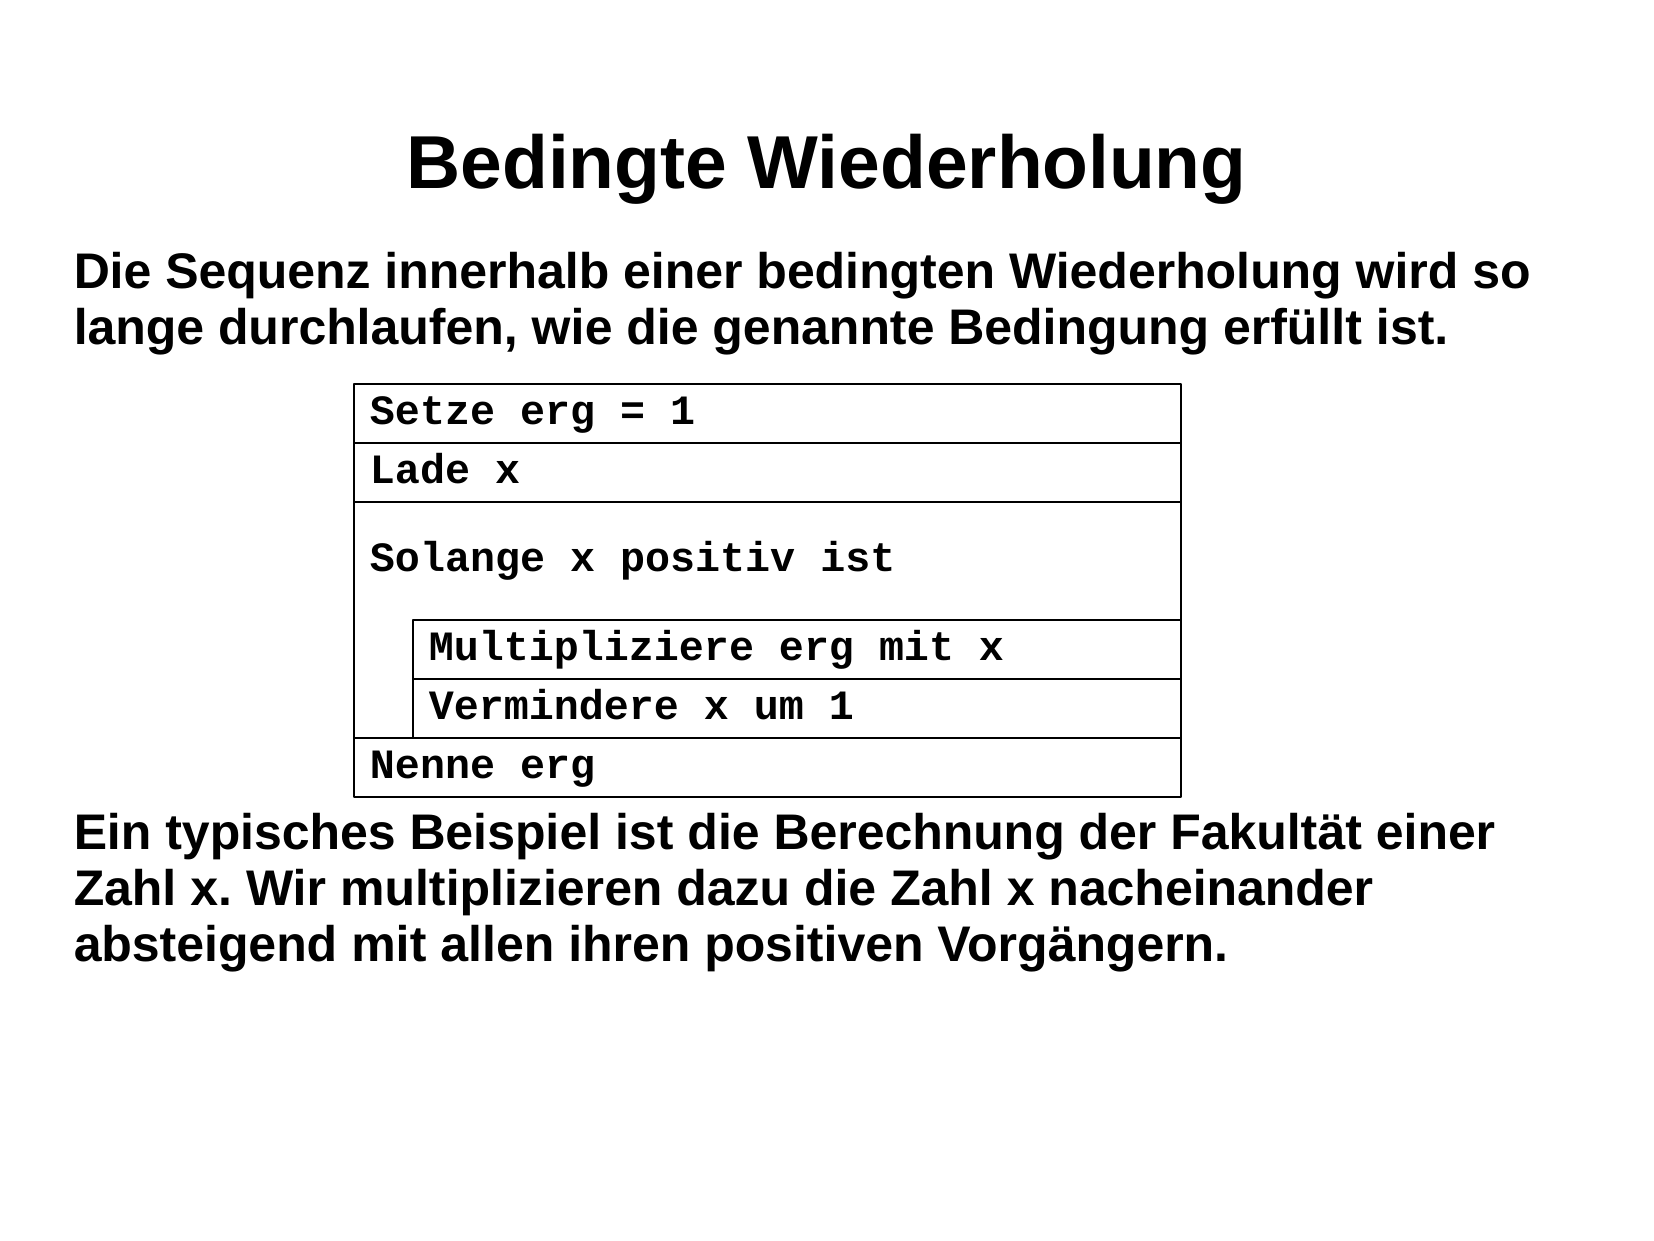

# Bedingte Wiederholung
Die Sequenz innerhalb einer bedingten Wiederholung wird so lange durchlaufen, wie die genannte Bedingung erfüllt ist.
Setze erg = 1
Lade x
Solange x positiv ist
Multipliziere erg mit x
Vermindere x um 1
Nenne erg
Ein typisches Beispiel ist die Berechnung der Fakultät einer Zahl x. Wir multiplizieren dazu die Zahl x nacheinander absteigend mit allen ihren positiven Vorgängern.